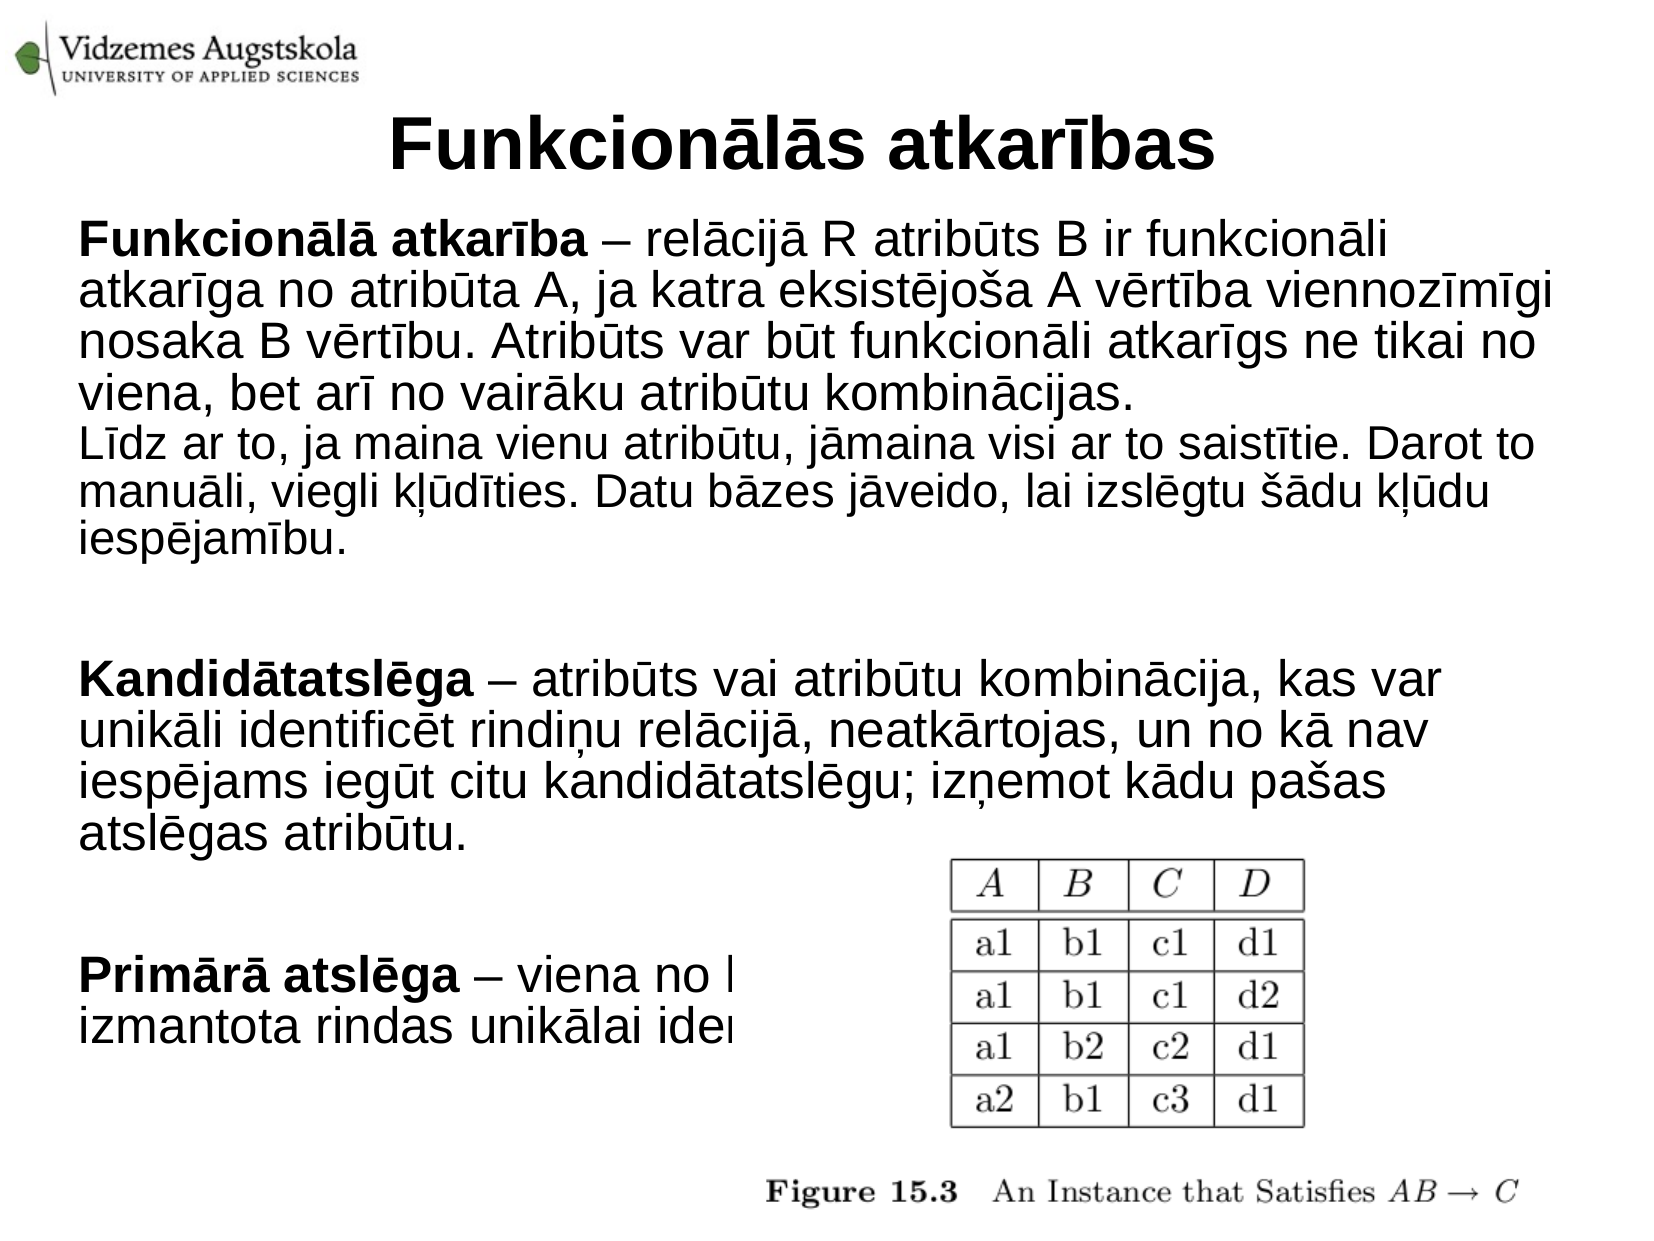

# Funkcionālās atkarības
Funkcionālā atkarība – relācijā R atribūts B ir funkcionāli atkarīga no atribūta A, ja katra eksistējoša A vērtība viennozīmīgi nosaka B vērtību. Atribūts var būt funkcionāli atkarīgs ne tikai no viena, bet arī no vairāku atribūtu kombinācijas.
Līdz ar to, ja maina vienu atribūtu, jāmaina visi ar to saistītie. Darot to manuāli, viegli kļūdīties. Datu bāzes jāveido, lai izslēgtu šādu kļūdu iespējamību.
Kandidātatslēga – atribūts vai atribūtu kombinācija, kas var unikāli identificēt rindiņu relācijā, neatkārtojas, un no kā nav iespējams iegūt citu kandidātatslēgu; izņemot kādu pašas atslēgas atribūtu.
Primārā atslēga – viena no kandidātatslēgām, kas reāli tiek izmantota rindas unikālai identificēšanai.